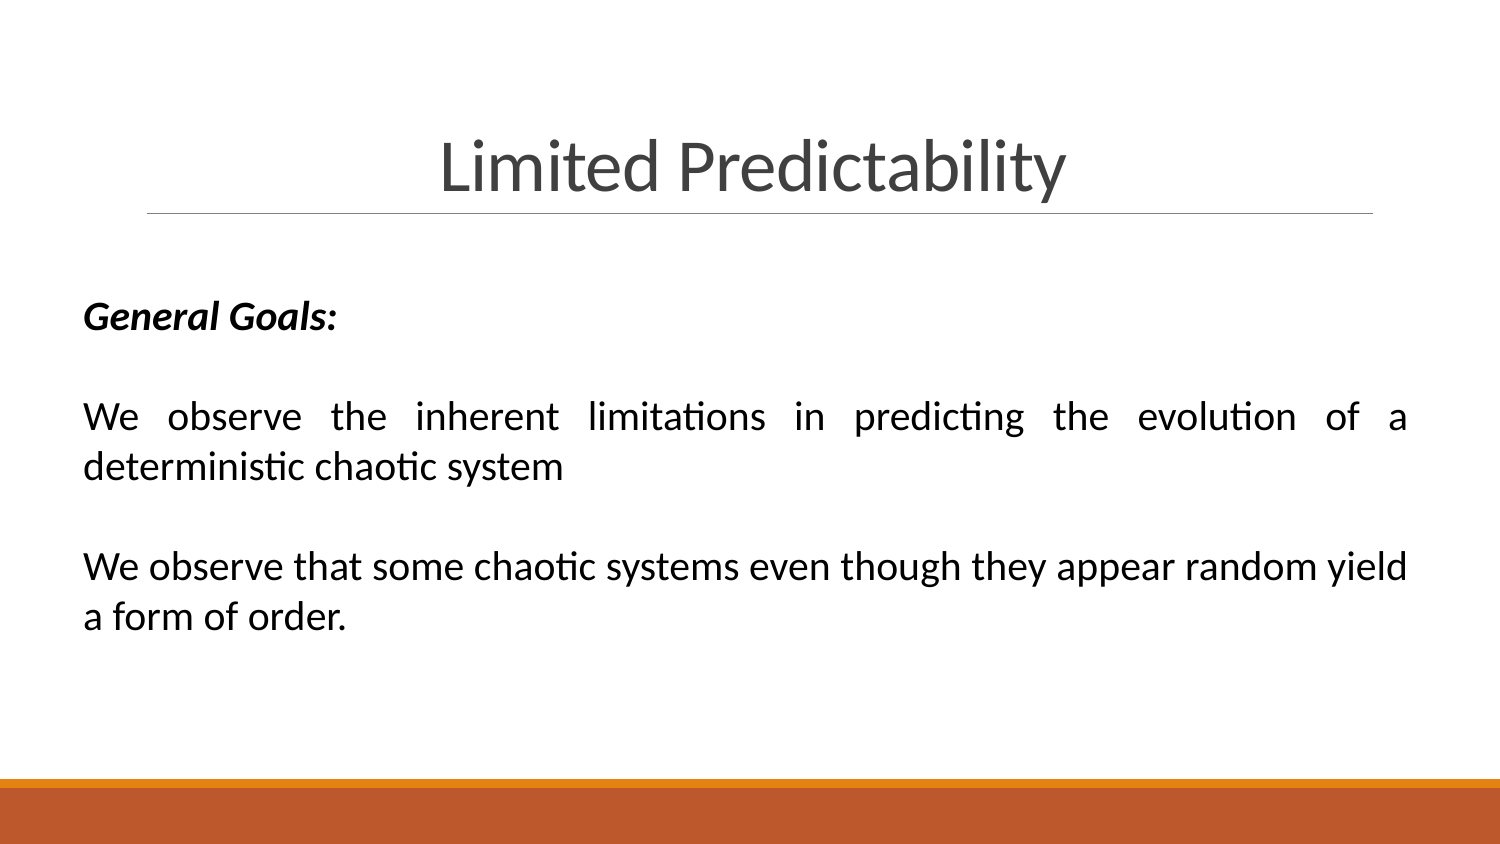

# Limited Predictability
General Goals:
We observe the inherent limitations in predicting the evolution of a deterministic chaotic system
We observe that some chaotic systems even though they appear random yield a form of order.